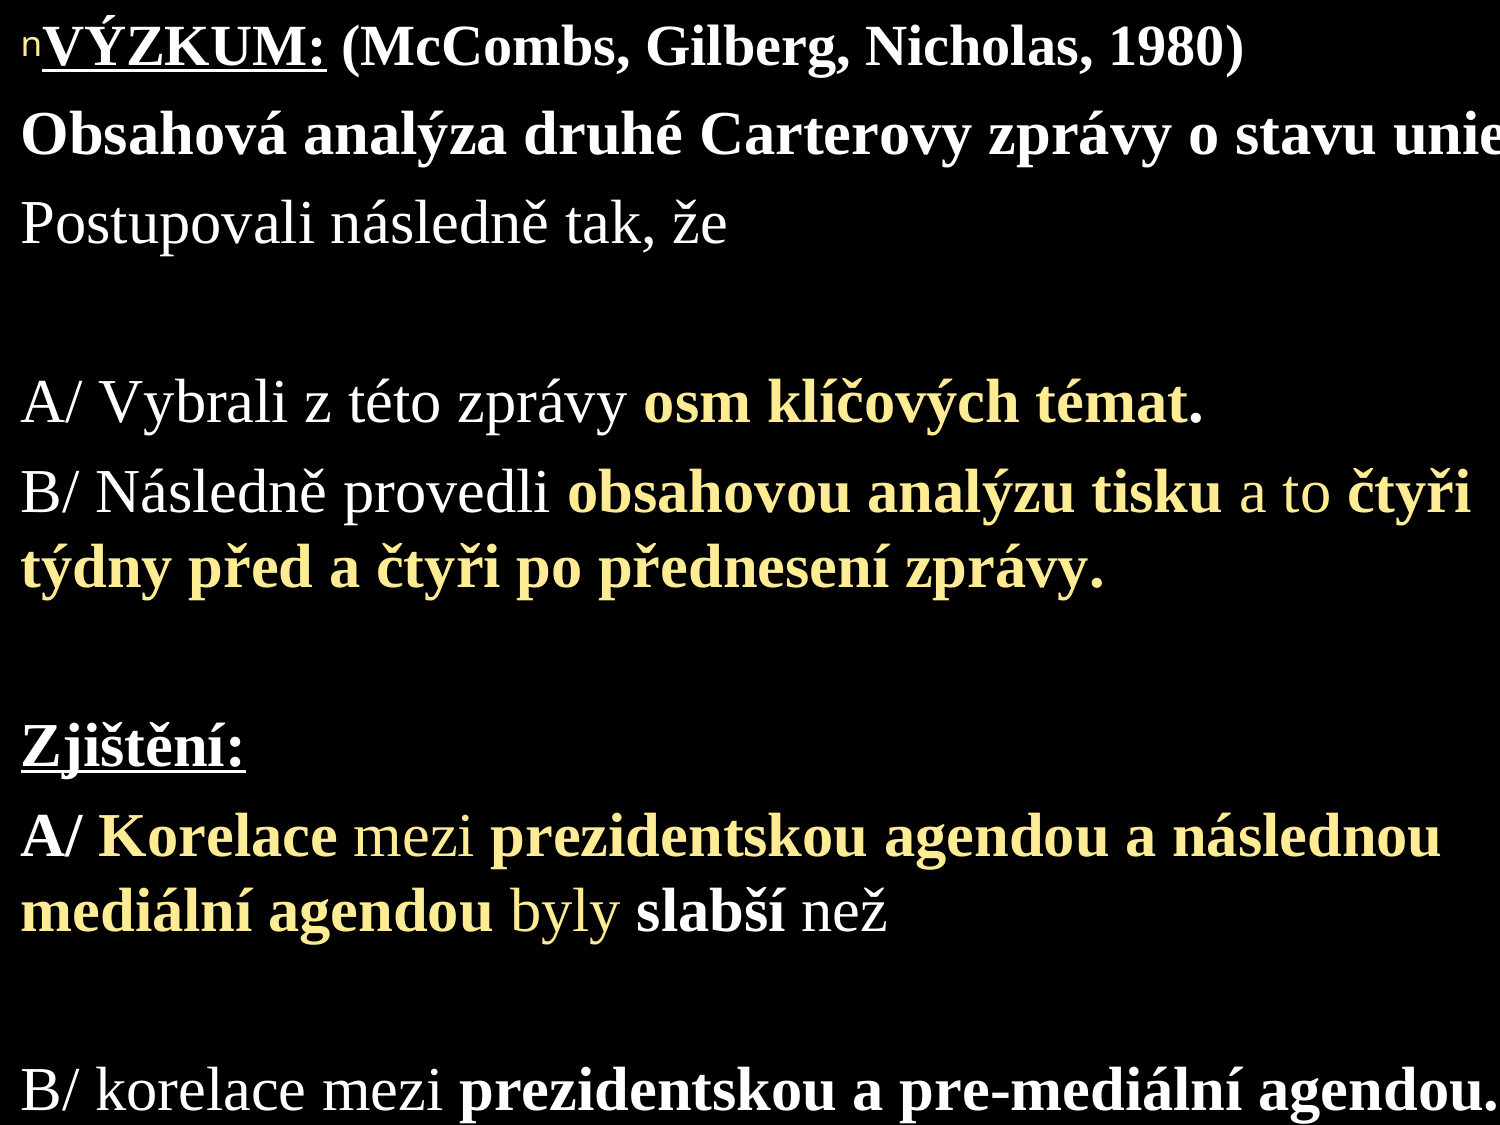

# VÝZKUM: (McCombs, Gilberg, Nicholas, 1980)
Obsahová analýza druhé Carterovy zprávy o stavu unie.
Postupovali následně tak, že
A/ Vybrali z této zprávy osm klíčových témat.
B/ Následně provedli obsahovou analýzu tisku a to čtyři týdny před a čtyři po přednesení zprávy.
Zjištění:
A/ Korelace mezi prezidentskou agendou a následnou mediální agendou byly slabší než
B/ korelace mezi prezidentskou a pre-mediální agendou.